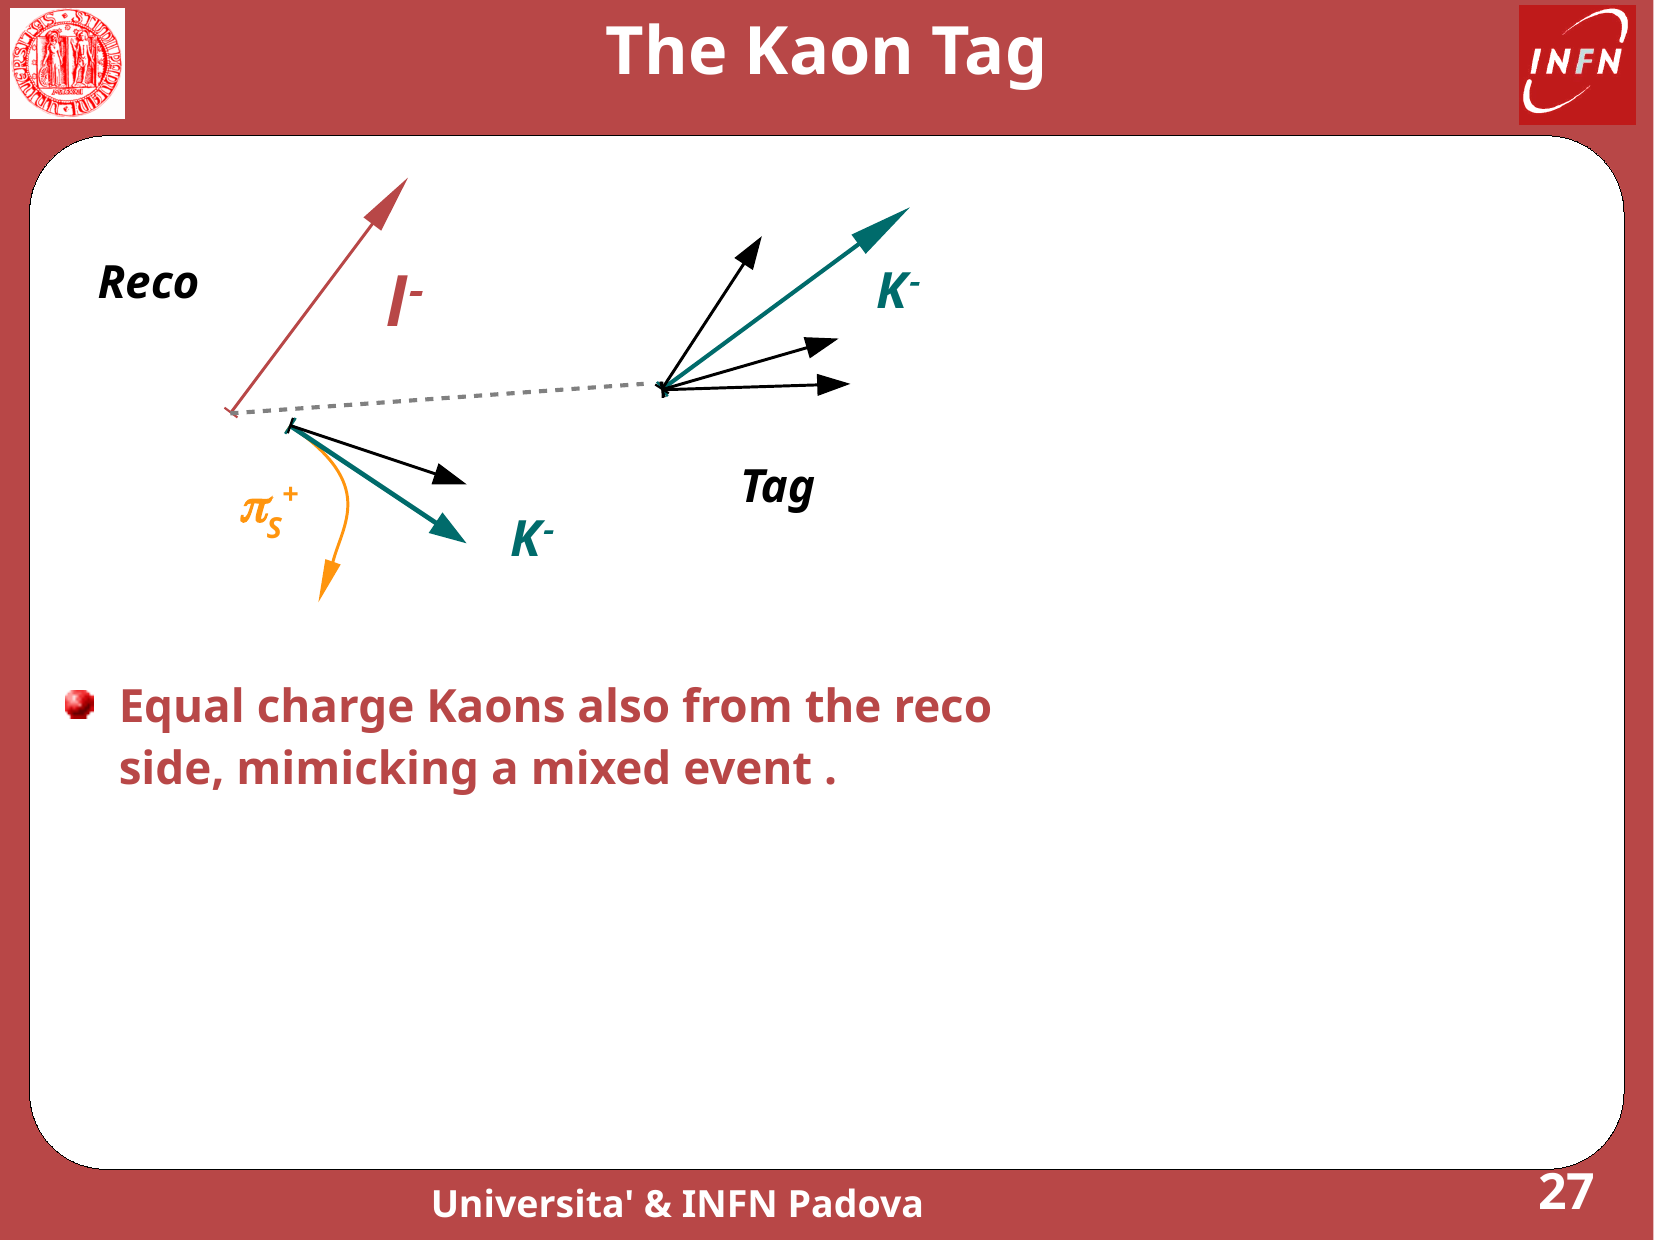

# The Kaon Tag
Reco
K-
l-
Tag
pS+
K-
Equal charge Kaons also from the reco side, mimicking a mixed event .